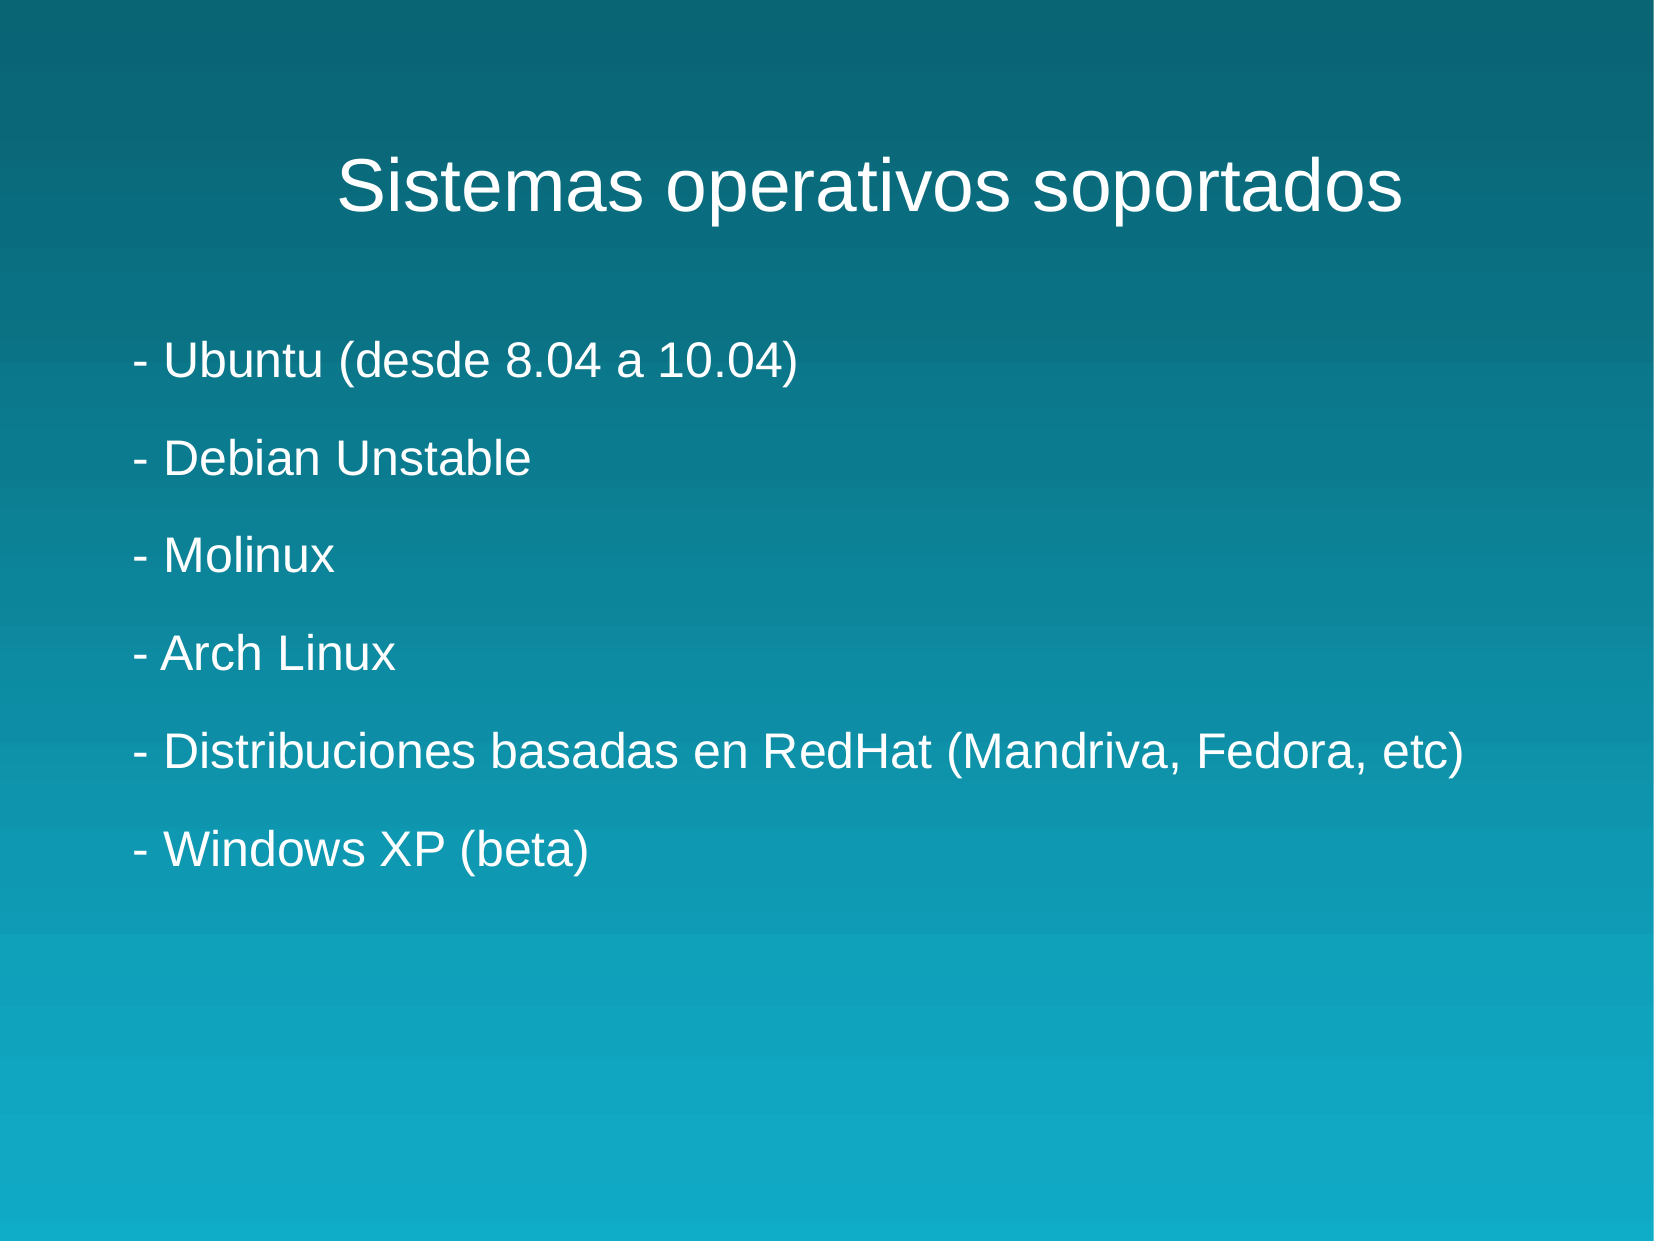

Sistemas operativos soportados
- Ubuntu (desde 8.04 a 10.04)
- Debian Unstable
- Molinux
- Arch Linux
- Distribuciones basadas en RedHat (Mandriva, Fedora, etc)
- Windows XP (beta)